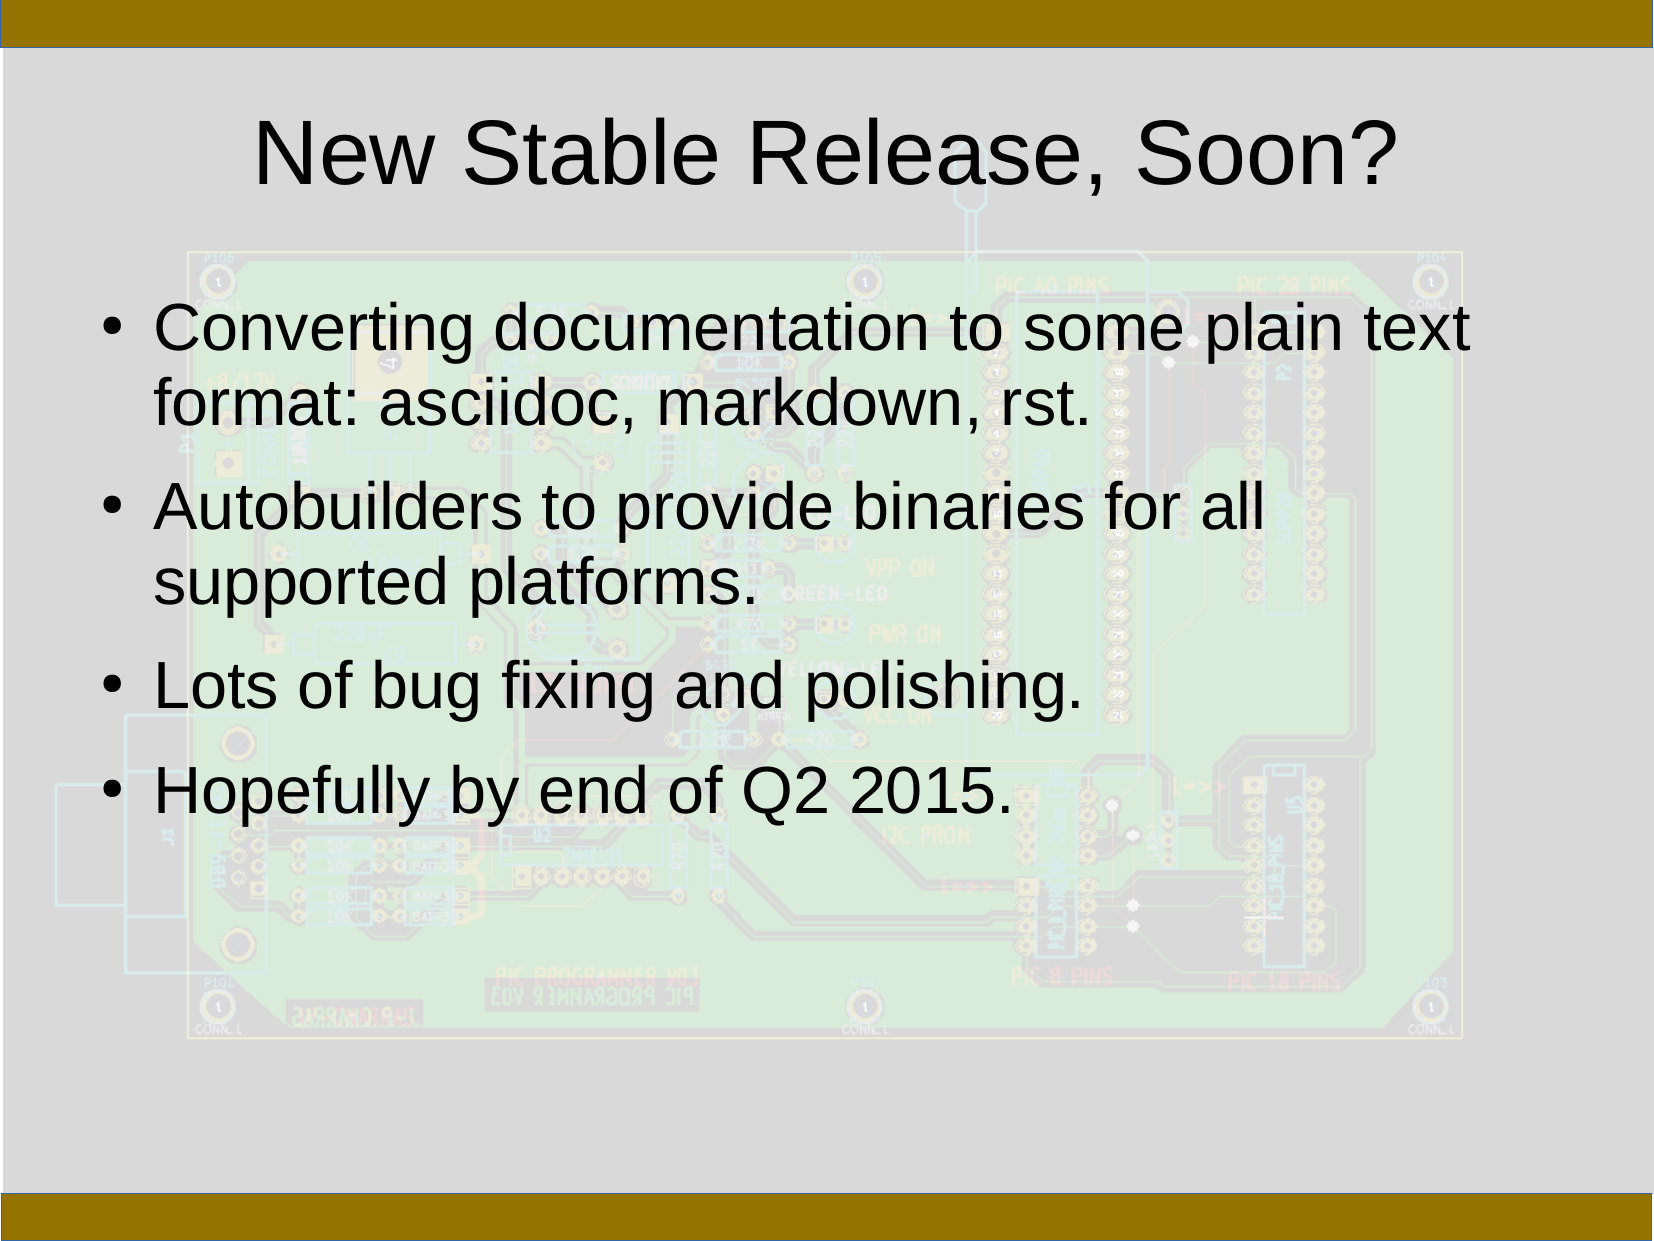

# New Stable Release, Soon?
Converting documentation to some plain text format: asciidoc, markdown, rst.
Autobuilders to provide binaries for all supported platforms.
Lots of bug fixing and polishing.
Hopefully by end of Q2 2015.